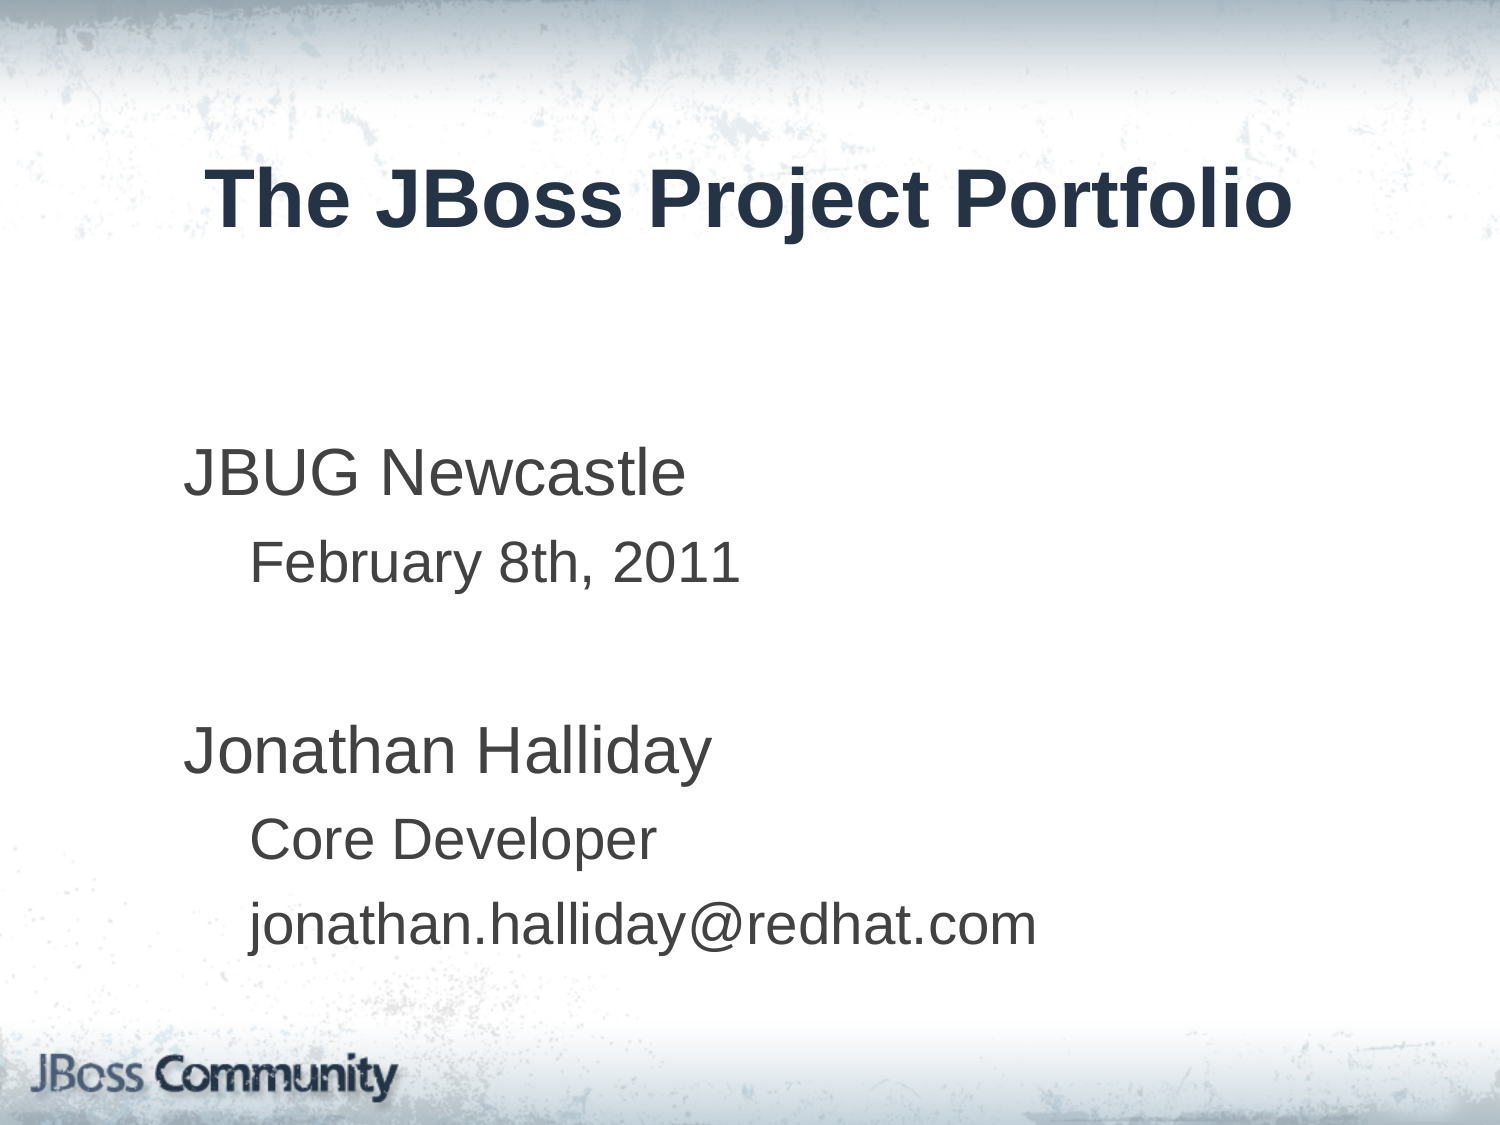

# The JBoss Project Portfolio
JBUG Newcastle
February 8th, 2011
Jonathan Halliday
Core Developer
jonathan.halliday@redhat.com